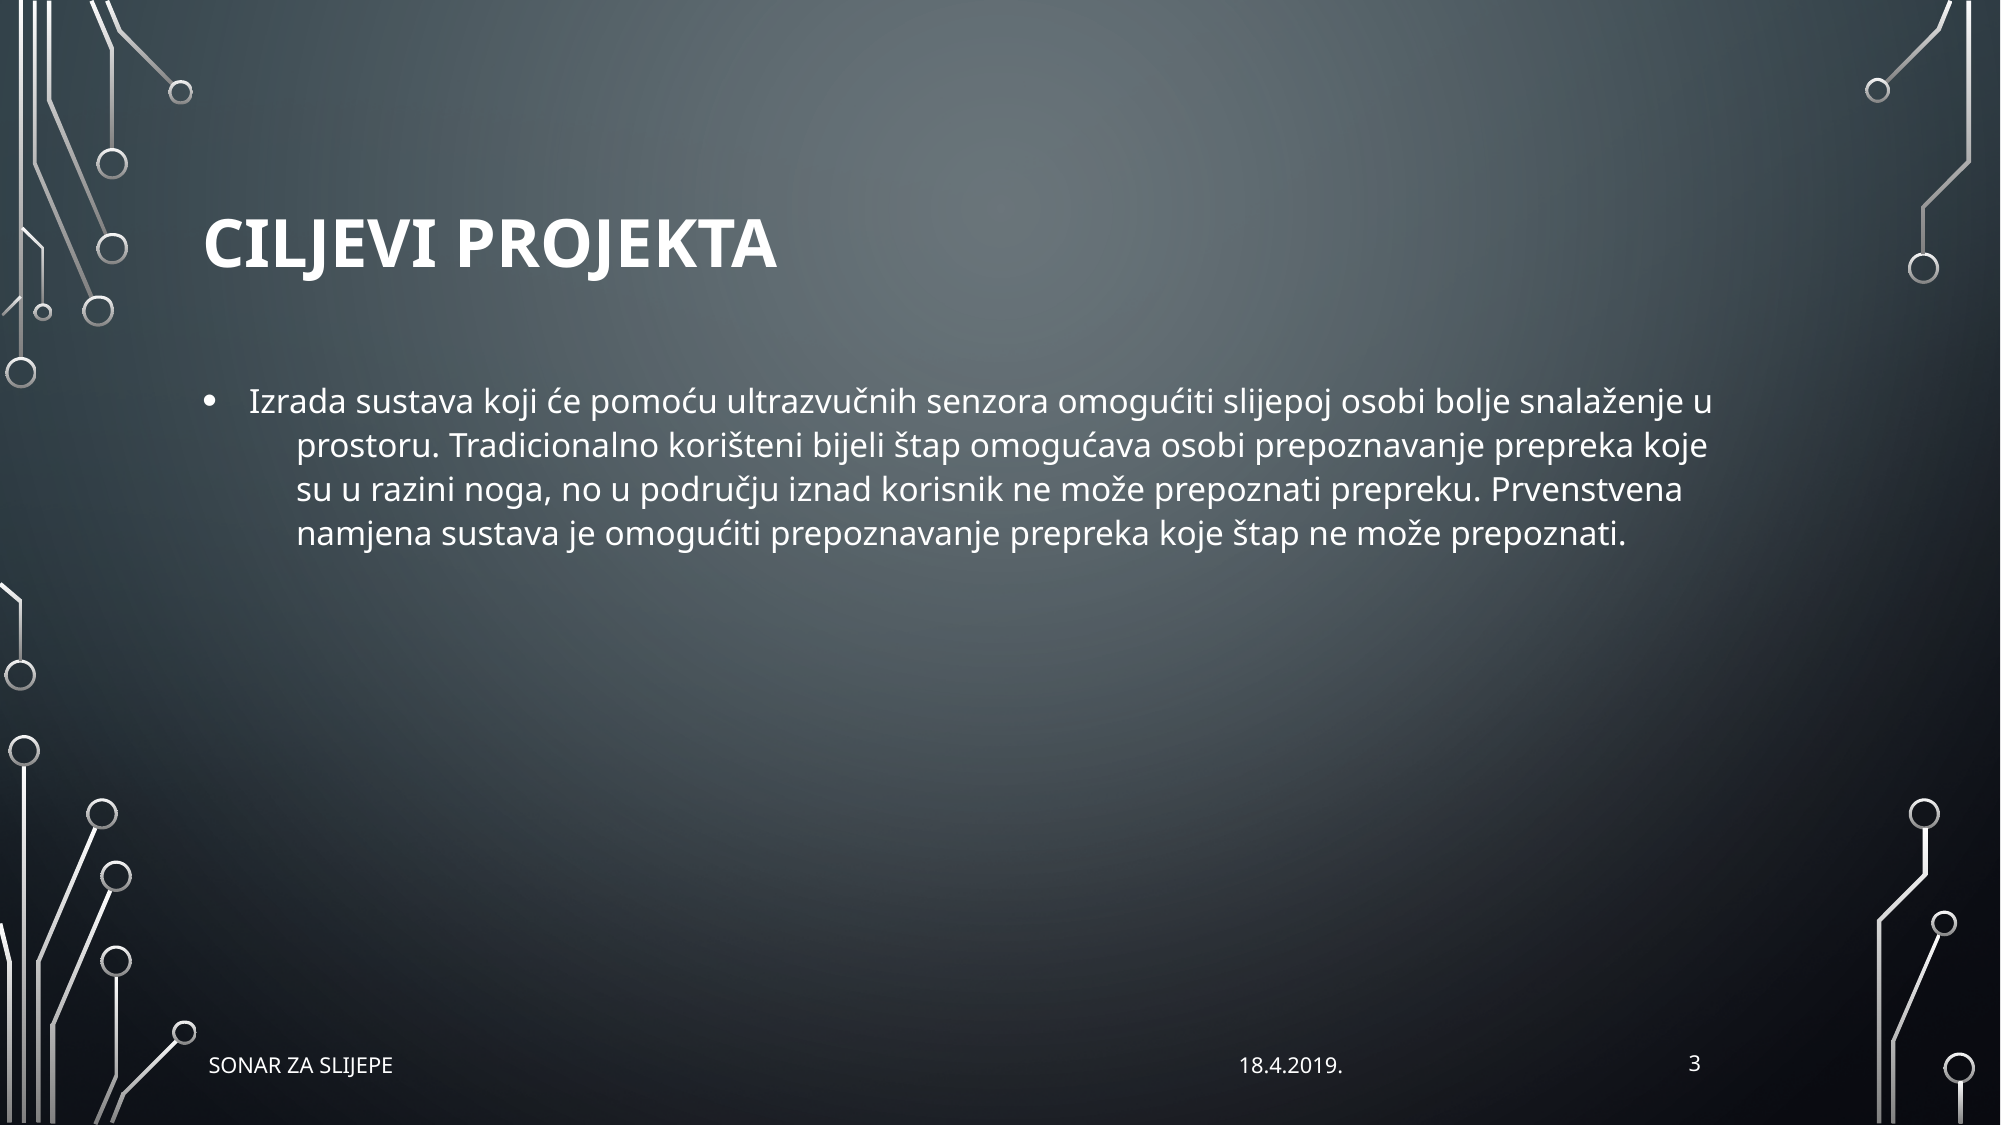

# Ciljevi projekta
Izrada sustava koji će pomoću ultrazvučnih senzora omogućiti slijepoj osobi bolje snalaženje u prostoru. Tradicionalno korišteni bijeli štap omogućava osobi prepoznavanje prepreka koje su u razini noga, no u području iznad korisnik ne može prepoznati prepreku. Prvenstvena namjena sustava je omogućiti prepoznavanje prepreka koje štap ne može prepoznati.
Sonar za slijepe
18.4.2019.